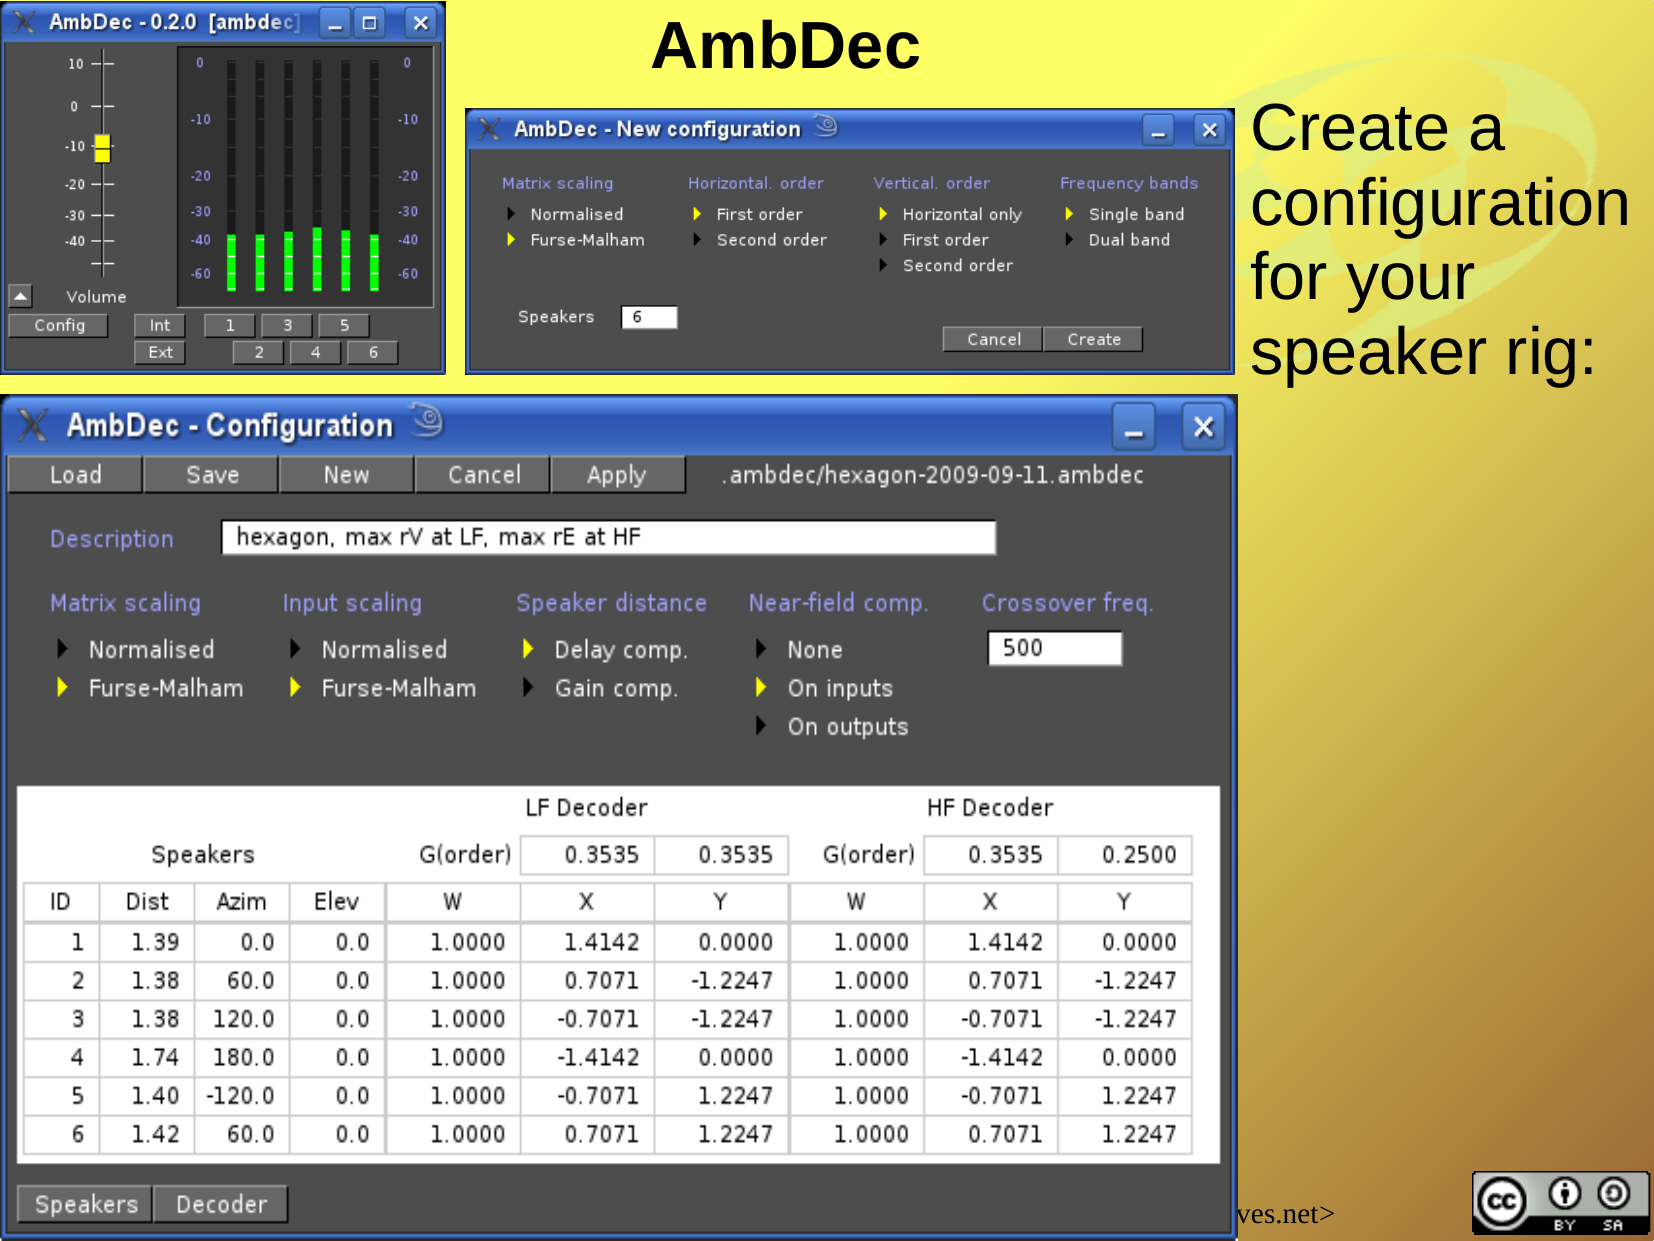

AmbDec
Create a configuration for your speaker rig:
#